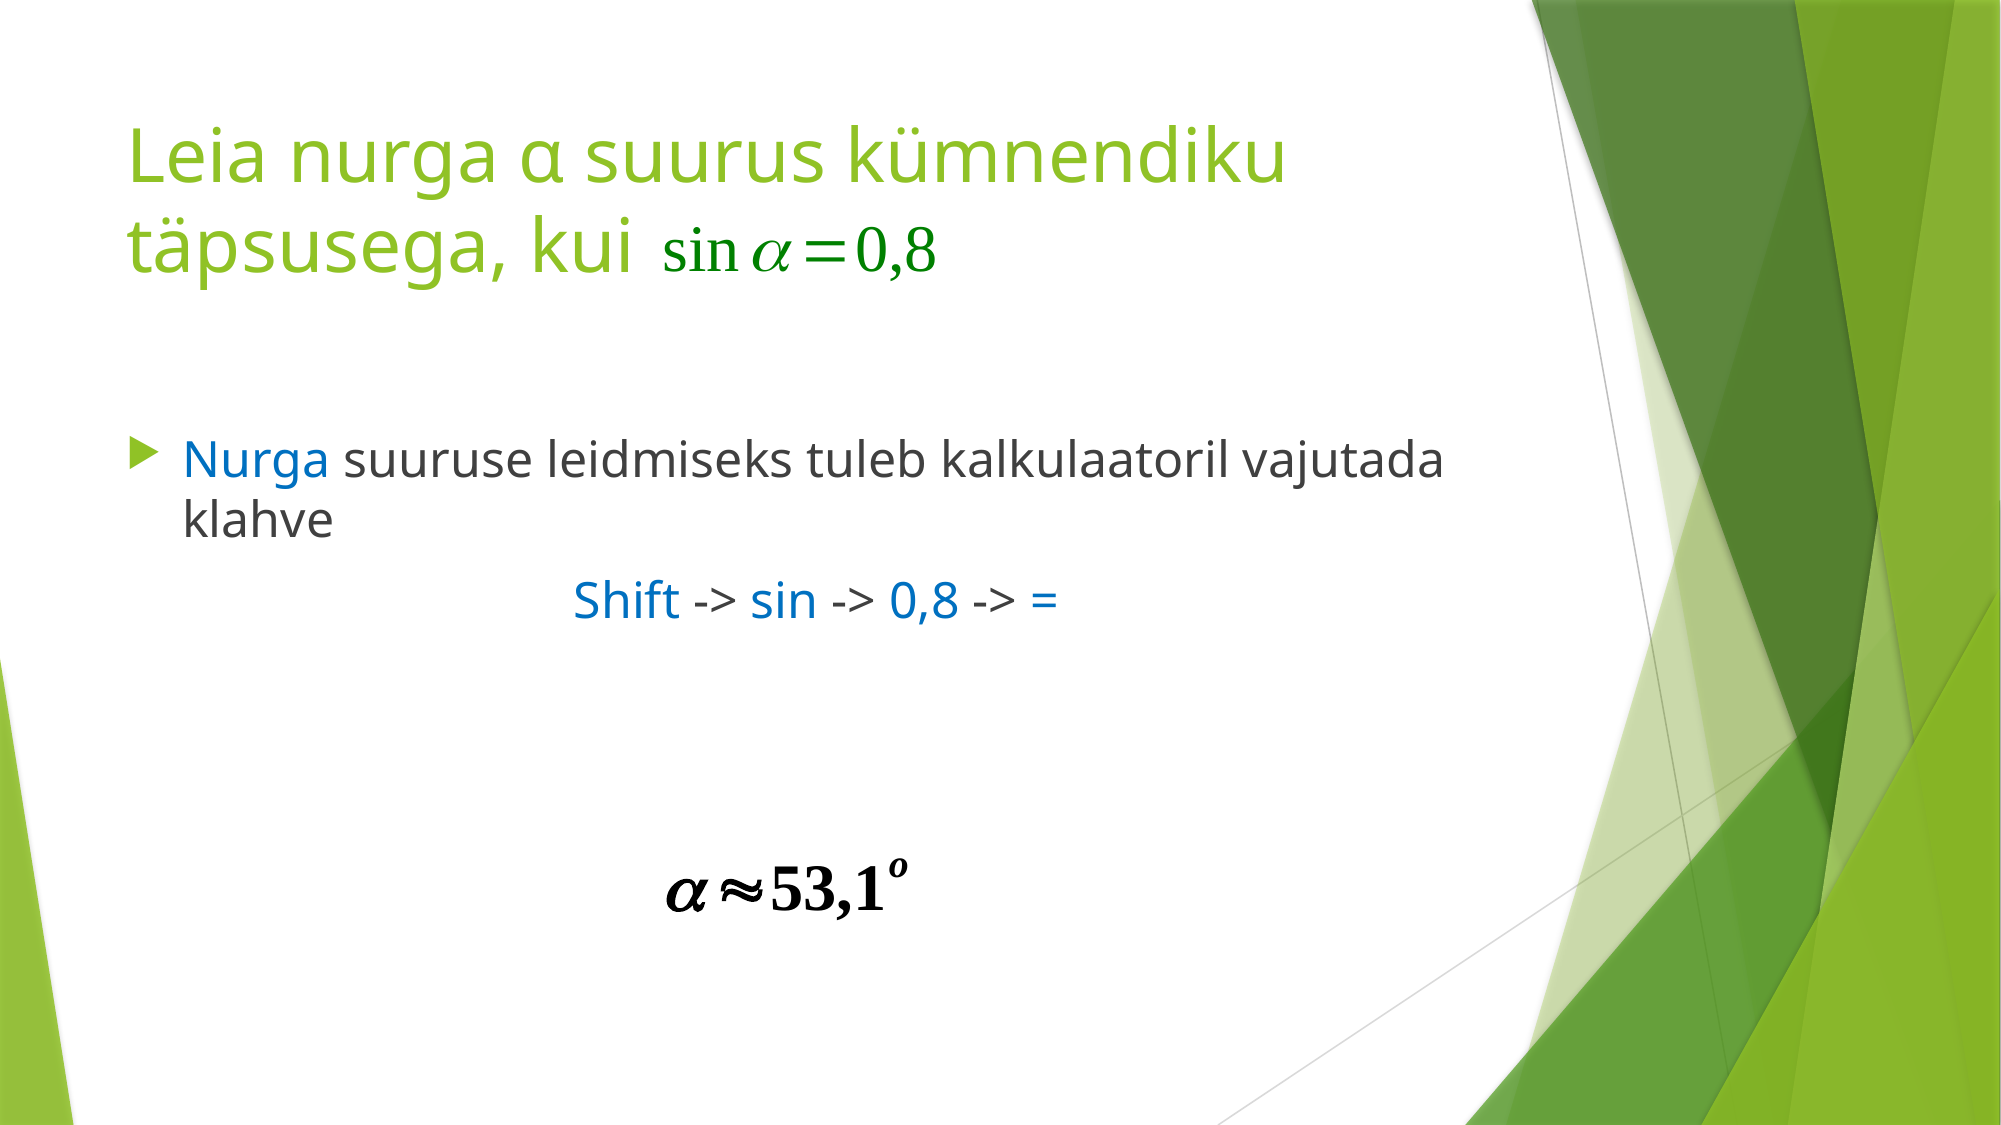

# Leia nurga α suurus kümnendiku täpsusega, kui
Nurga suuruse leidmiseks tuleb kalkulaatoril vajutada klahve
Shift -> sin -> 0,8 -> =